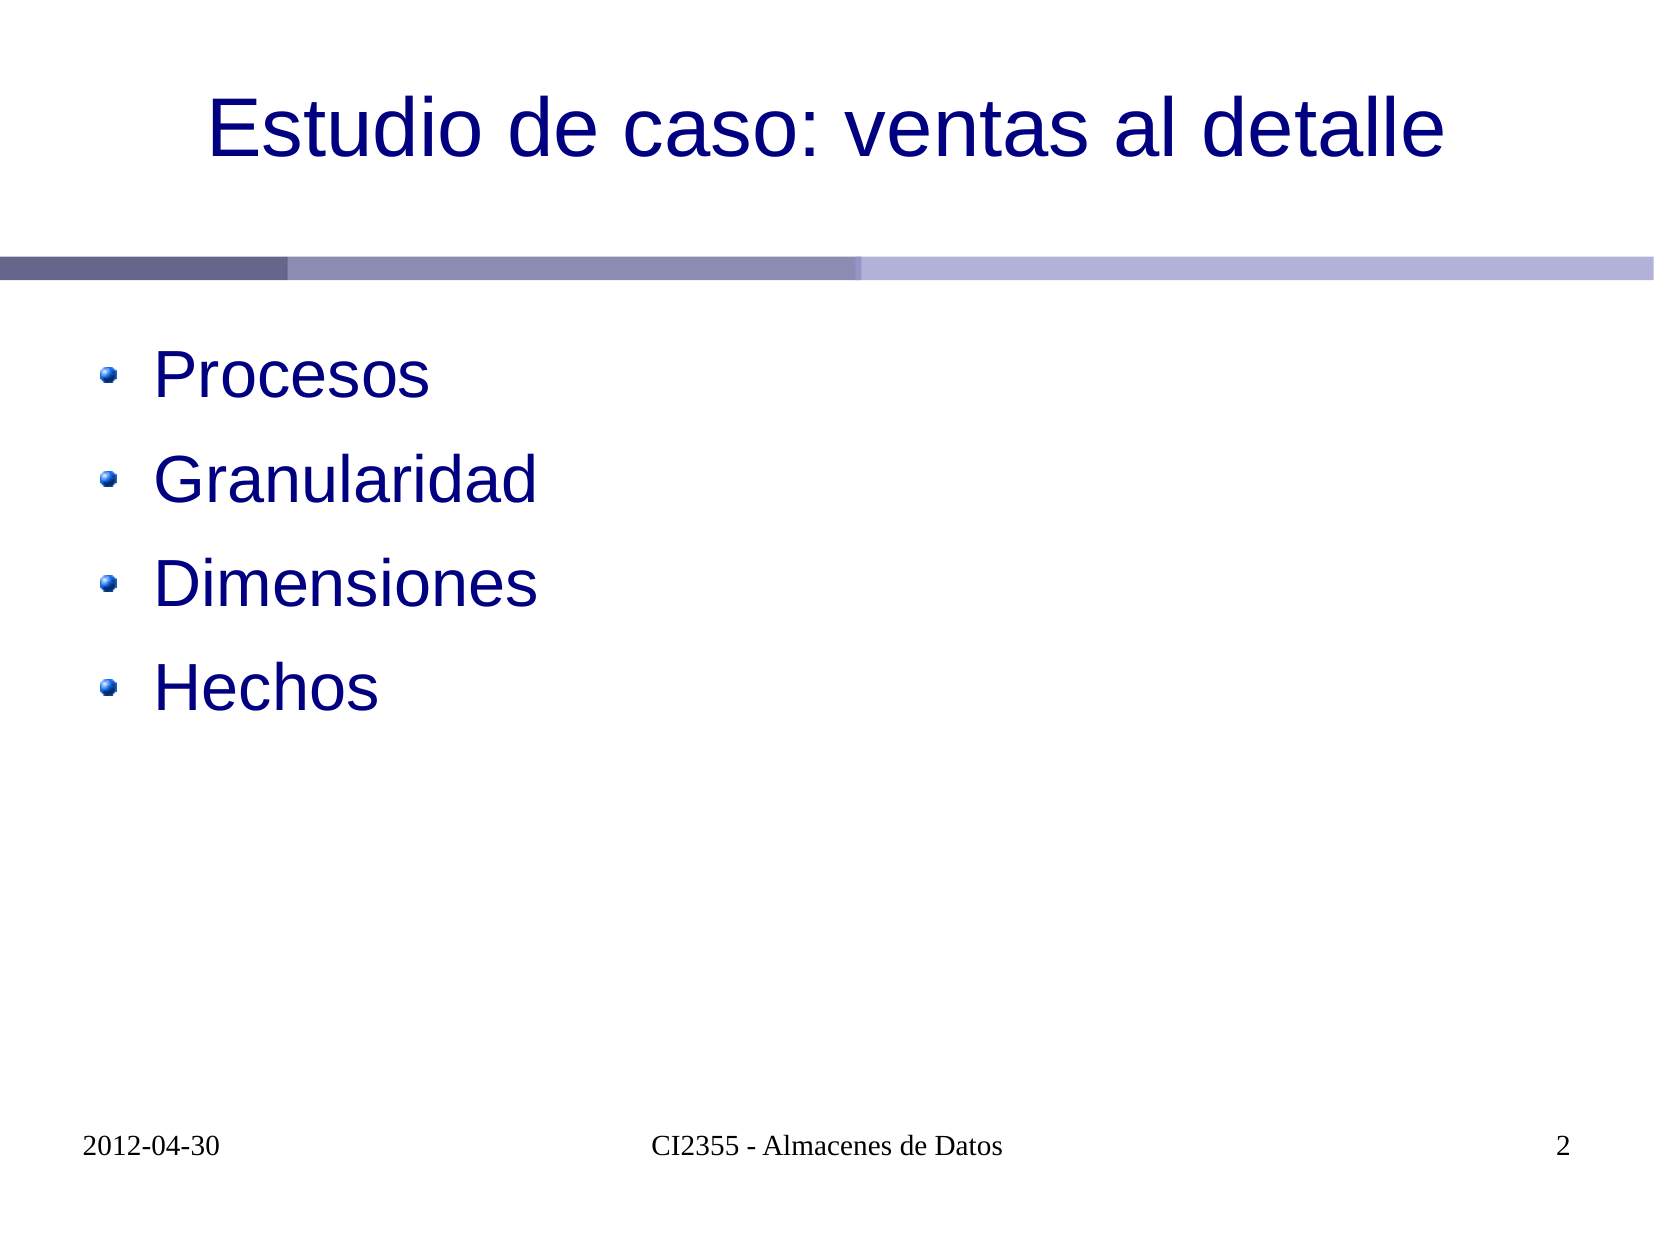

# Estudio de caso: ventas al detalle
Procesos
Granularidad
Dimensiones
Hechos
2012-04-30
CI2355 - Almacenes de Datos
2